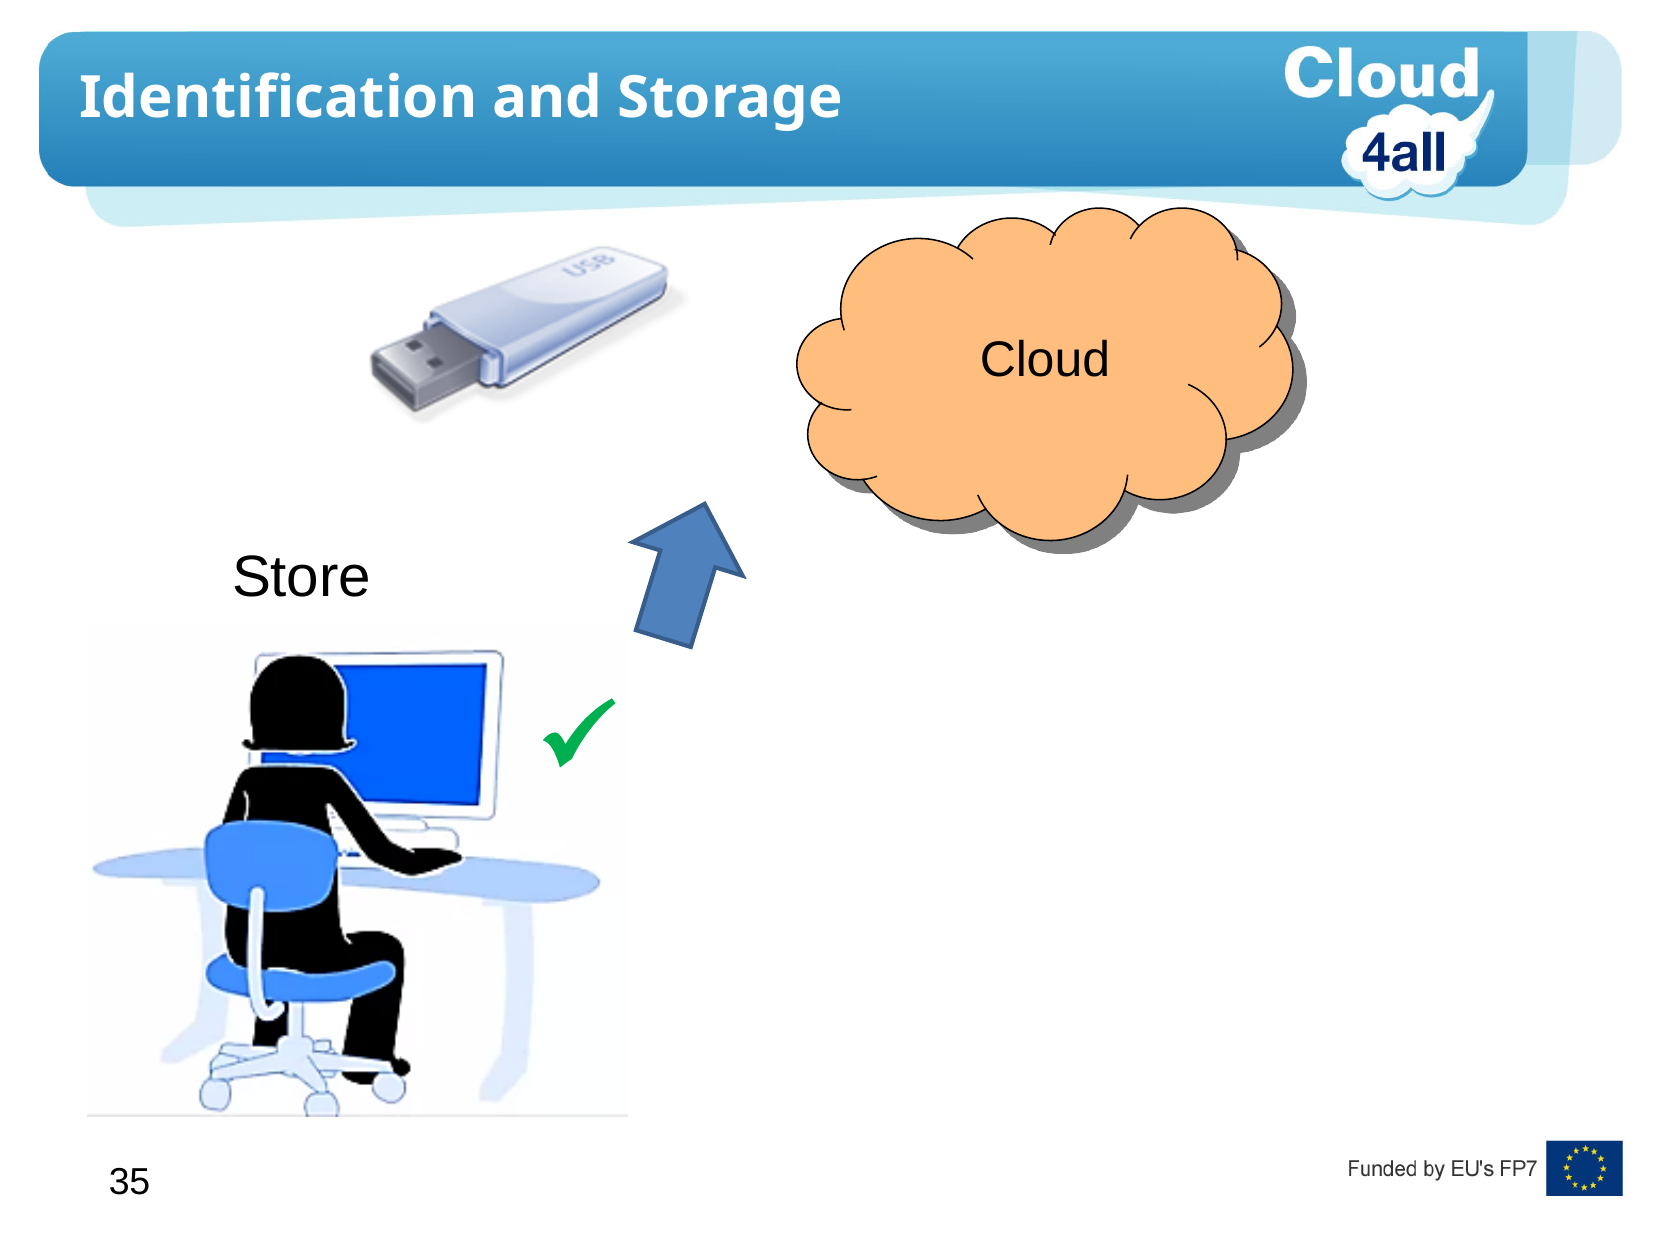

# Identification and Storage
Cloud
Store
